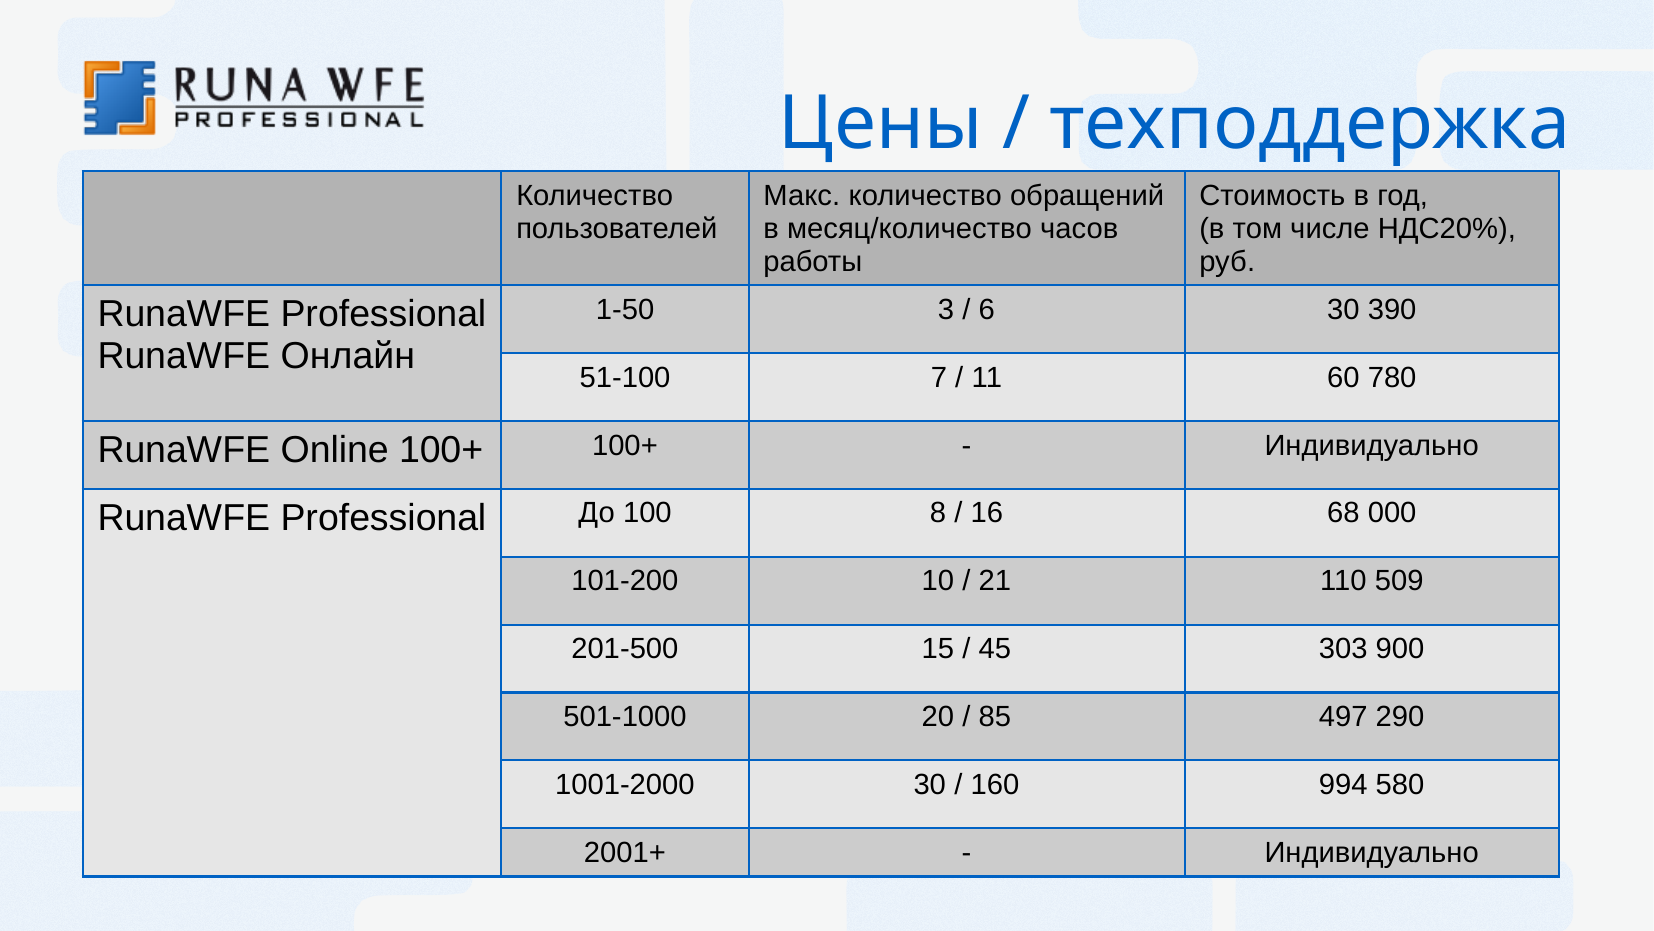

# Цены / техподдержка
| | Количество пользователей | Макс. количество обращений в месяц/количество часов работы | Стоимость в год, (в том числе НДС20%), руб. |
| --- | --- | --- | --- |
| RunaWFE Professional RunaWFE Онлайн | 1-50 | 3 / 6 | 30 390 |
| | 51-100 | 7 / 11 | 60 780 |
| RunaWFE Online 100+ | 100+ | - | Индивидуально |
| RunaWFE Professional | До 100 | 8 / 16 | 68 000 |
| | 101-200 | 10 / 21 | 110 509 |
| | 201-500 | 15 / 45 | 303 900 |
| | 501-1000 | 20 / 85 | 497 290 |
| | 1001-2000 | 30 / 160 | 994 580 |
| | 2001+ | - | Индивидуально |